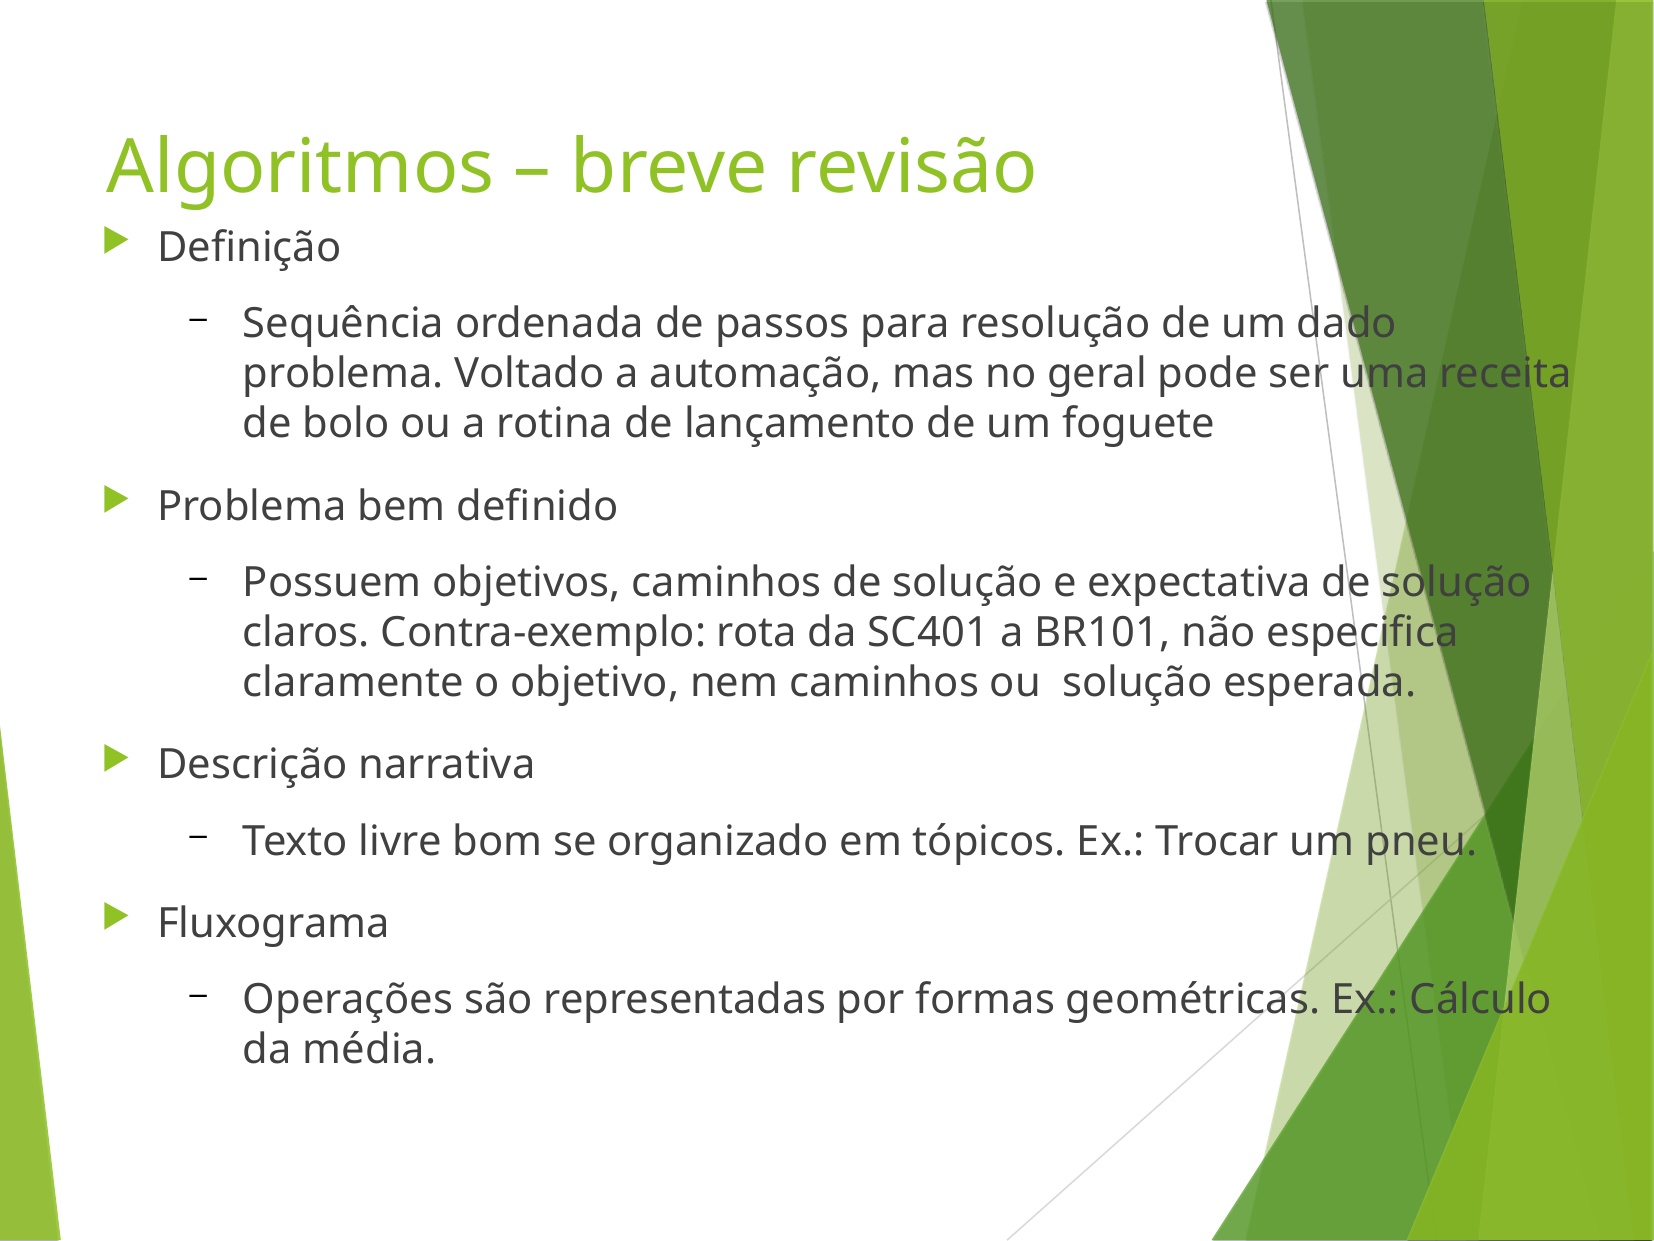

# Algoritmos – breve revisão
Definição
Sequência ordenada de passos para resolução de um dado problema. Voltado a automação, mas no geral pode ser uma receita de bolo ou a rotina de lançamento de um foguete
Problema bem definido
Possuem objetivos, caminhos de solução e expectativa de solução claros. Contra-exemplo: rota da SC401 a BR101, não especifica claramente o objetivo, nem caminhos ou solução esperada.
Descrição narrativa
Texto livre bom se organizado em tópicos. Ex.: Trocar um pneu.
Fluxograma
Operações são representadas por formas geométricas. Ex.: Cálculo da média.